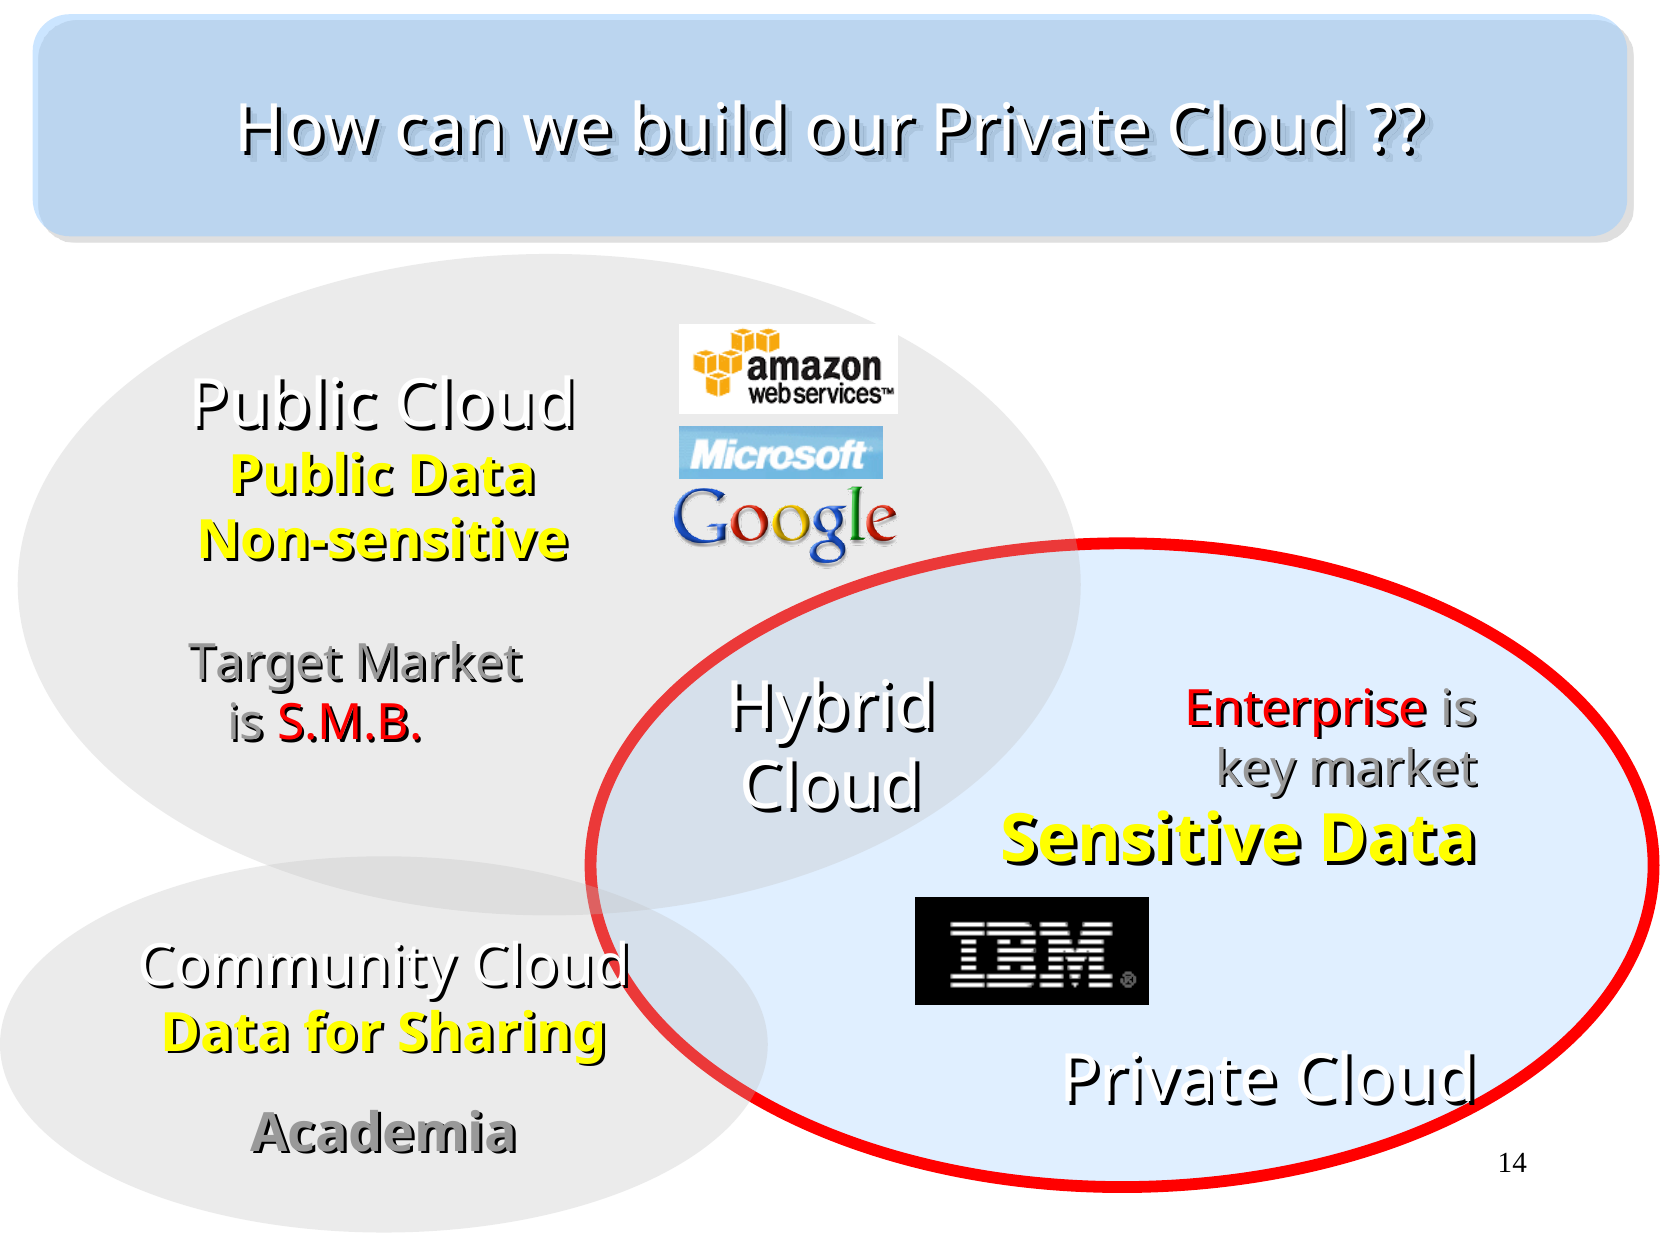

How can we build our Private Cloud ??
Public Cloud
Public Data
Non-sensitive
Target Market
 is S.M.B.
Enterprise is
key market
Sensitive Data
Private Cloud
Hybrid
Cloud
Community Cloud
Data for Sharing
Academia
14